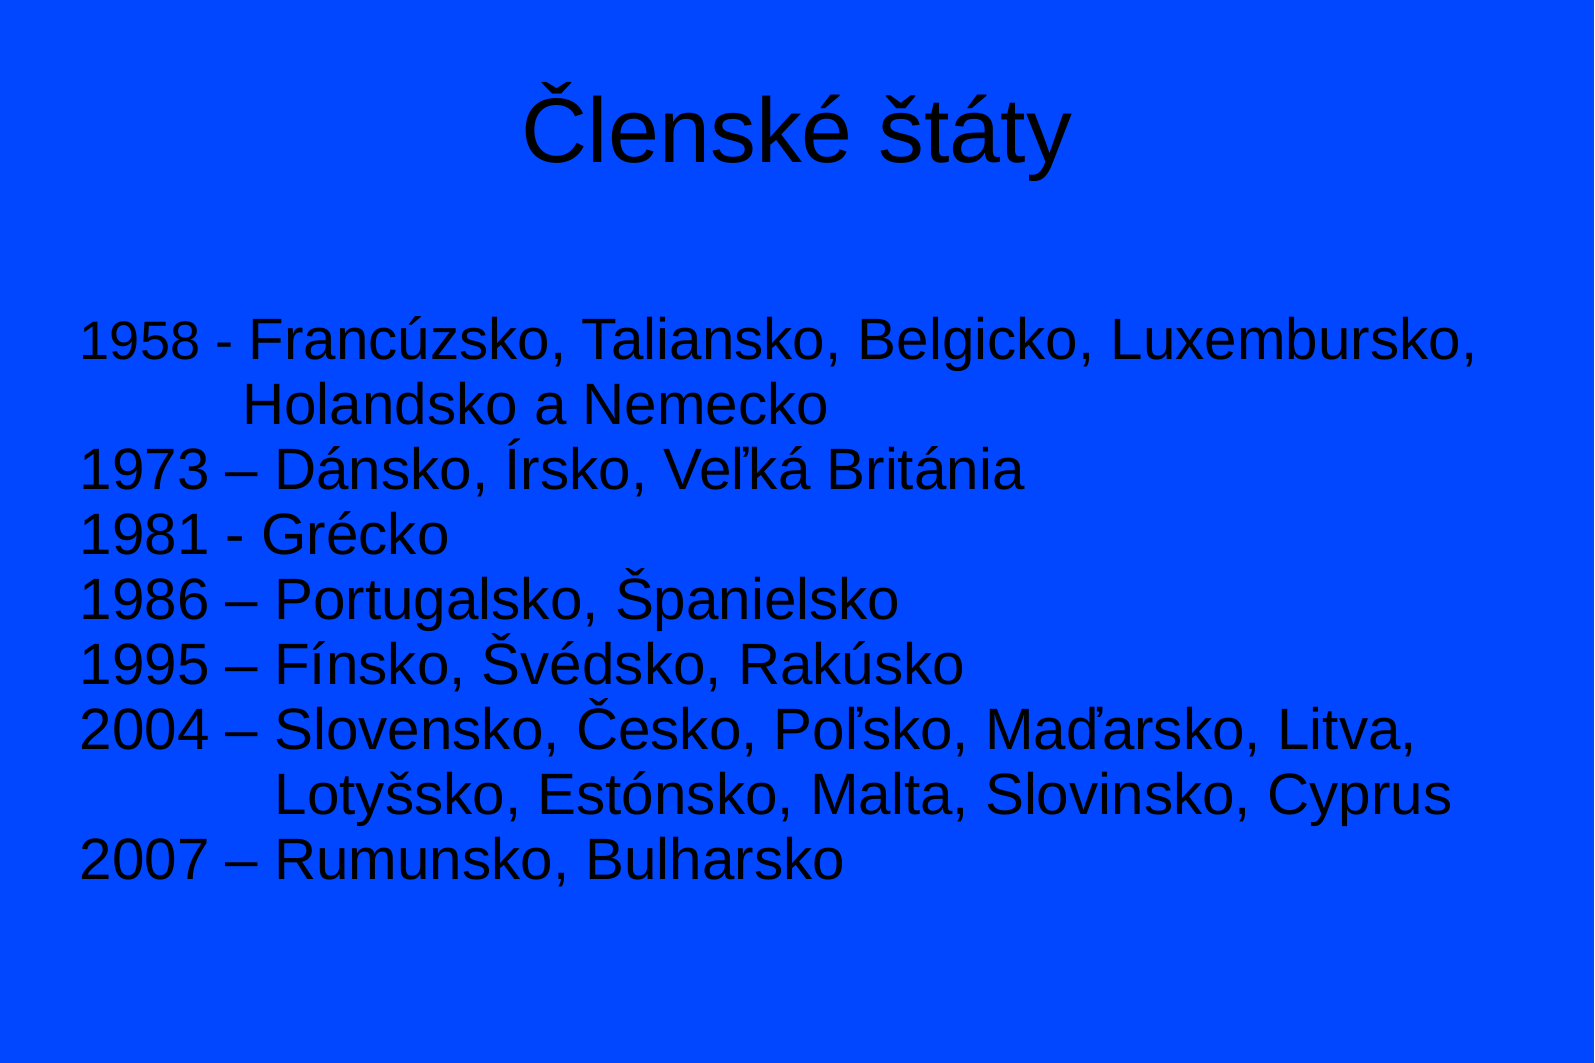

# Členské štáty
1958 - Francúzsko, Taliansko, Belgicko, Luxembursko,
 Holandsko a Nemecko
1973 – Dánsko, Írsko, Veľká Británia
1981 - Grécko
1986 – Portugalsko, Španielsko
1995 – Fínsko, Švédsko, Rakúsko
2004 – Slovensko, Česko, Poľsko, Maďarsko, Litva,
 Lotyšsko, Estónsko, Malta, Slovinsko, Cyprus
2007 – Rumunsko, Bulharsko